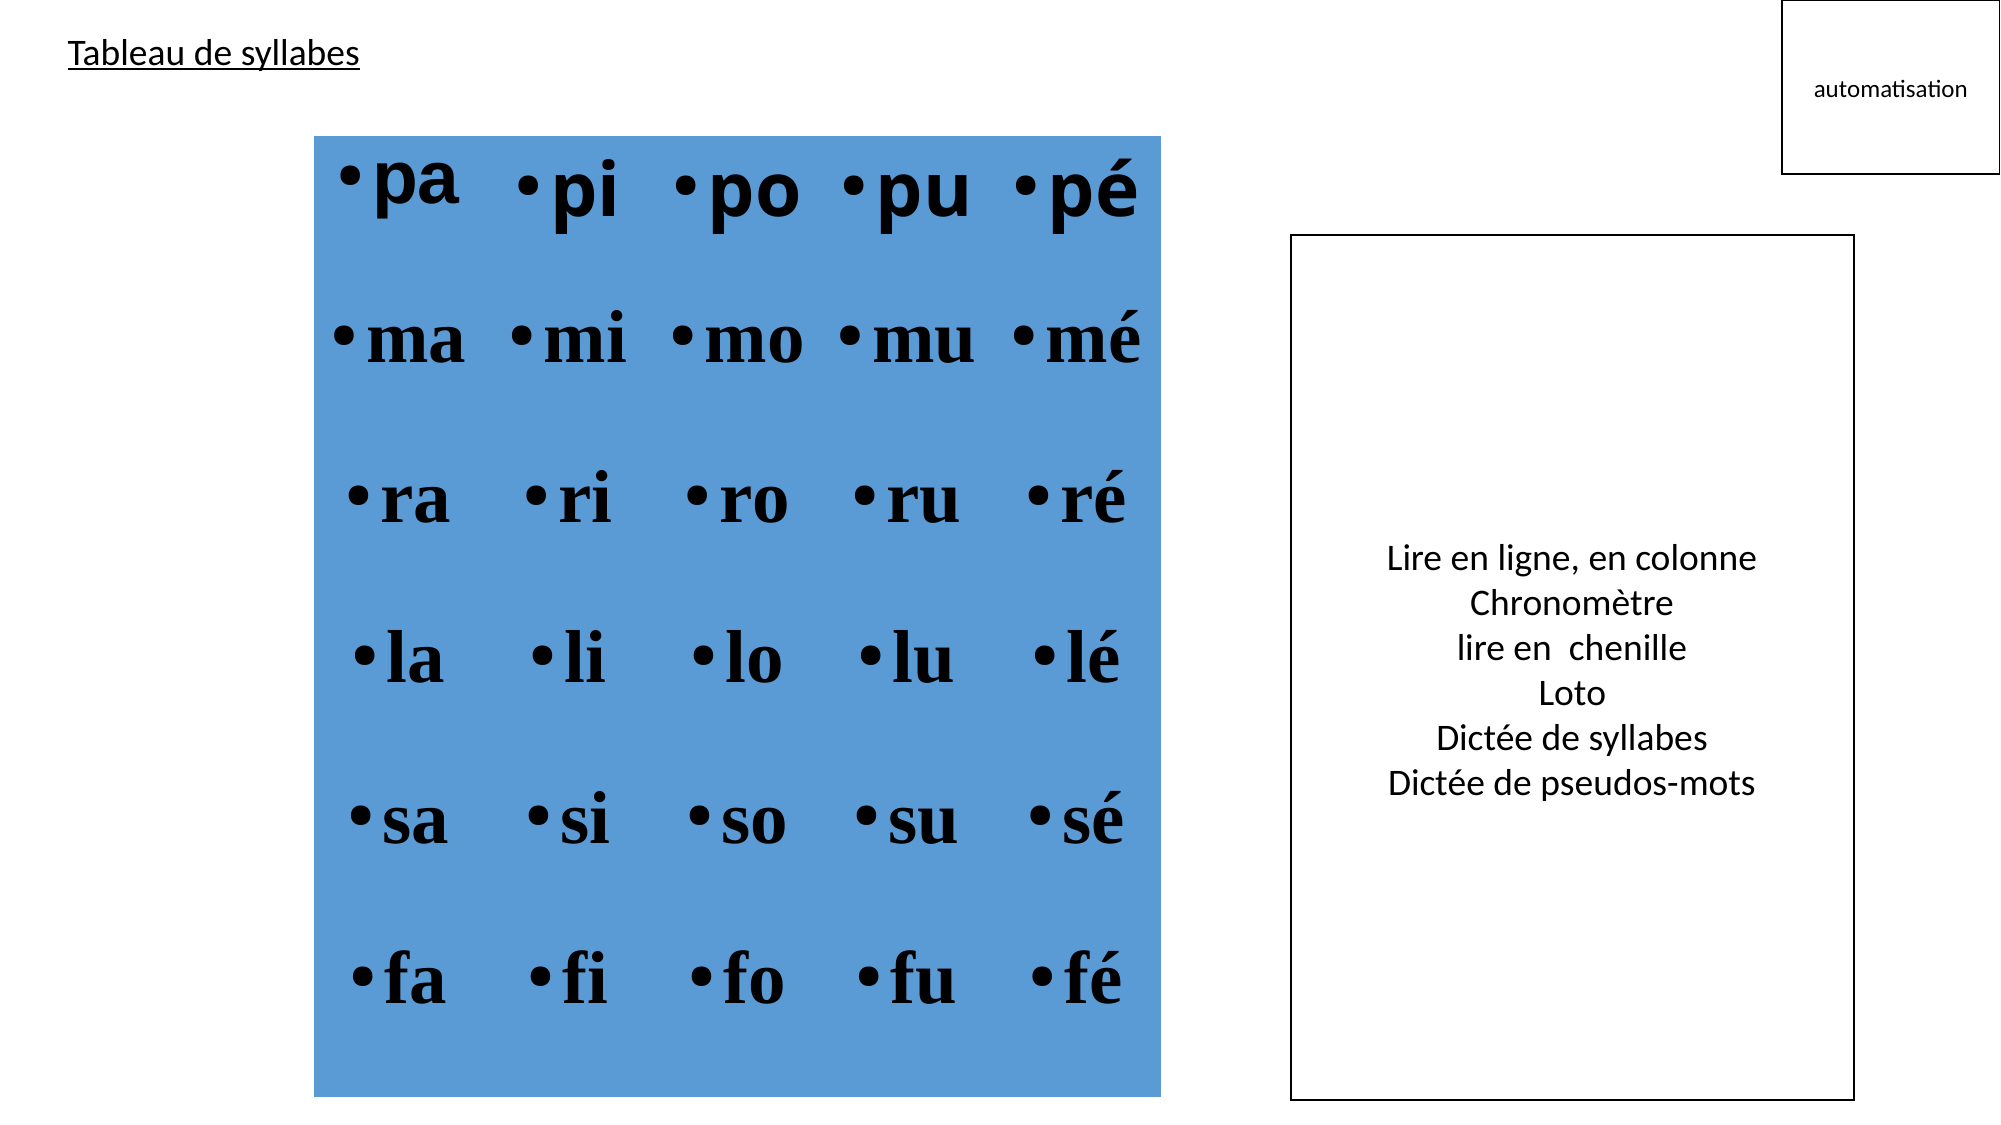

Tableau de syllabes
automatisation
| pa | pi | po | pu | pé |
| --- | --- | --- | --- | --- |
| ma | mi | mo | mu | mé |
| ra | ri | ro | ru | ré |
| la | li | lo | lu | lé |
| sa | si | so | su | sé |
| fa | fi | fo | fu | fé |
Lire en ligne, en colonne
Chronomètre
lire en chenille
Loto
Dictée de syllabes
Dictée de pseudos-mots